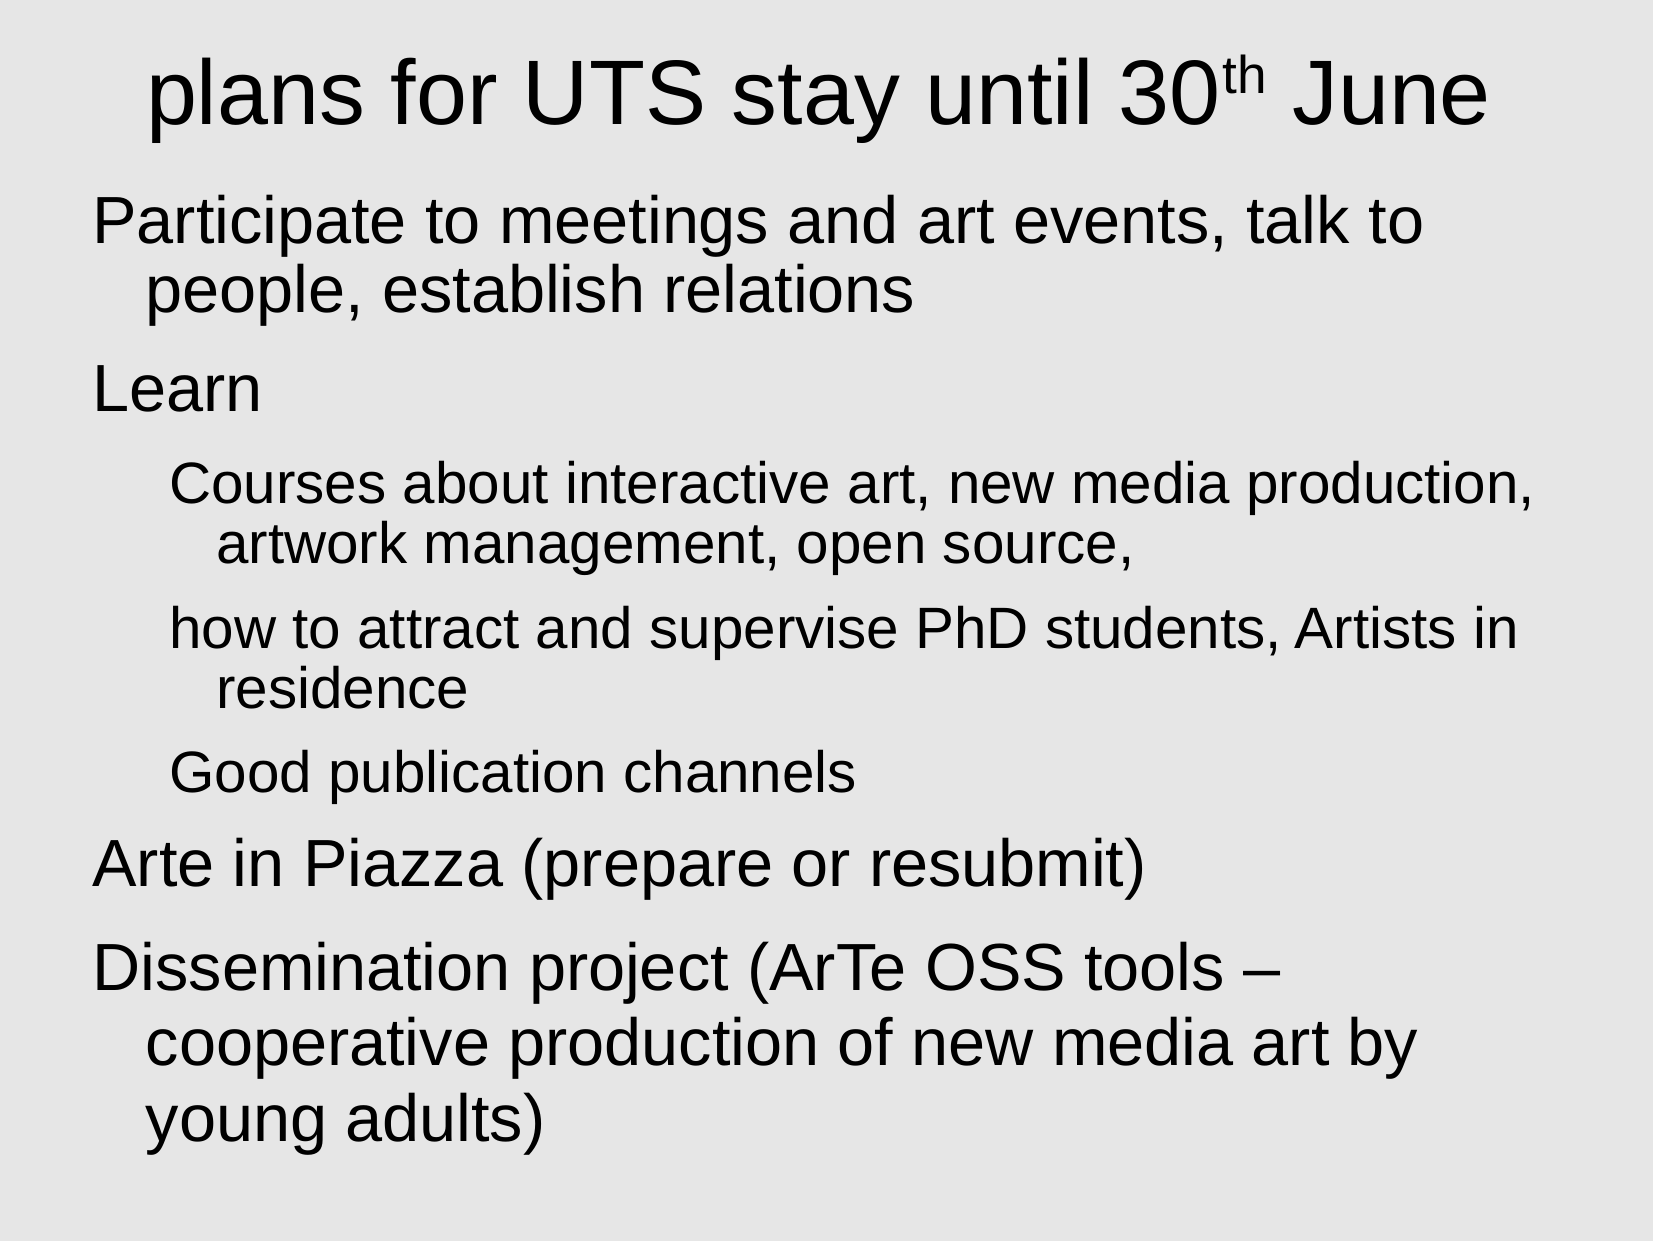

# plans for UTS stay until 30th June
Participate to meetings and art events, talk to people, establish relations
Learn
Courses about interactive art, new media production, artwork management, open source,
how to attract and supervise PhD students, Artists in residence
Good publication channels
Arte in Piazza (prepare or resubmit)‏
Dissemination project (ArTe OSS tools – cooperative production of new media art by young adults)‏